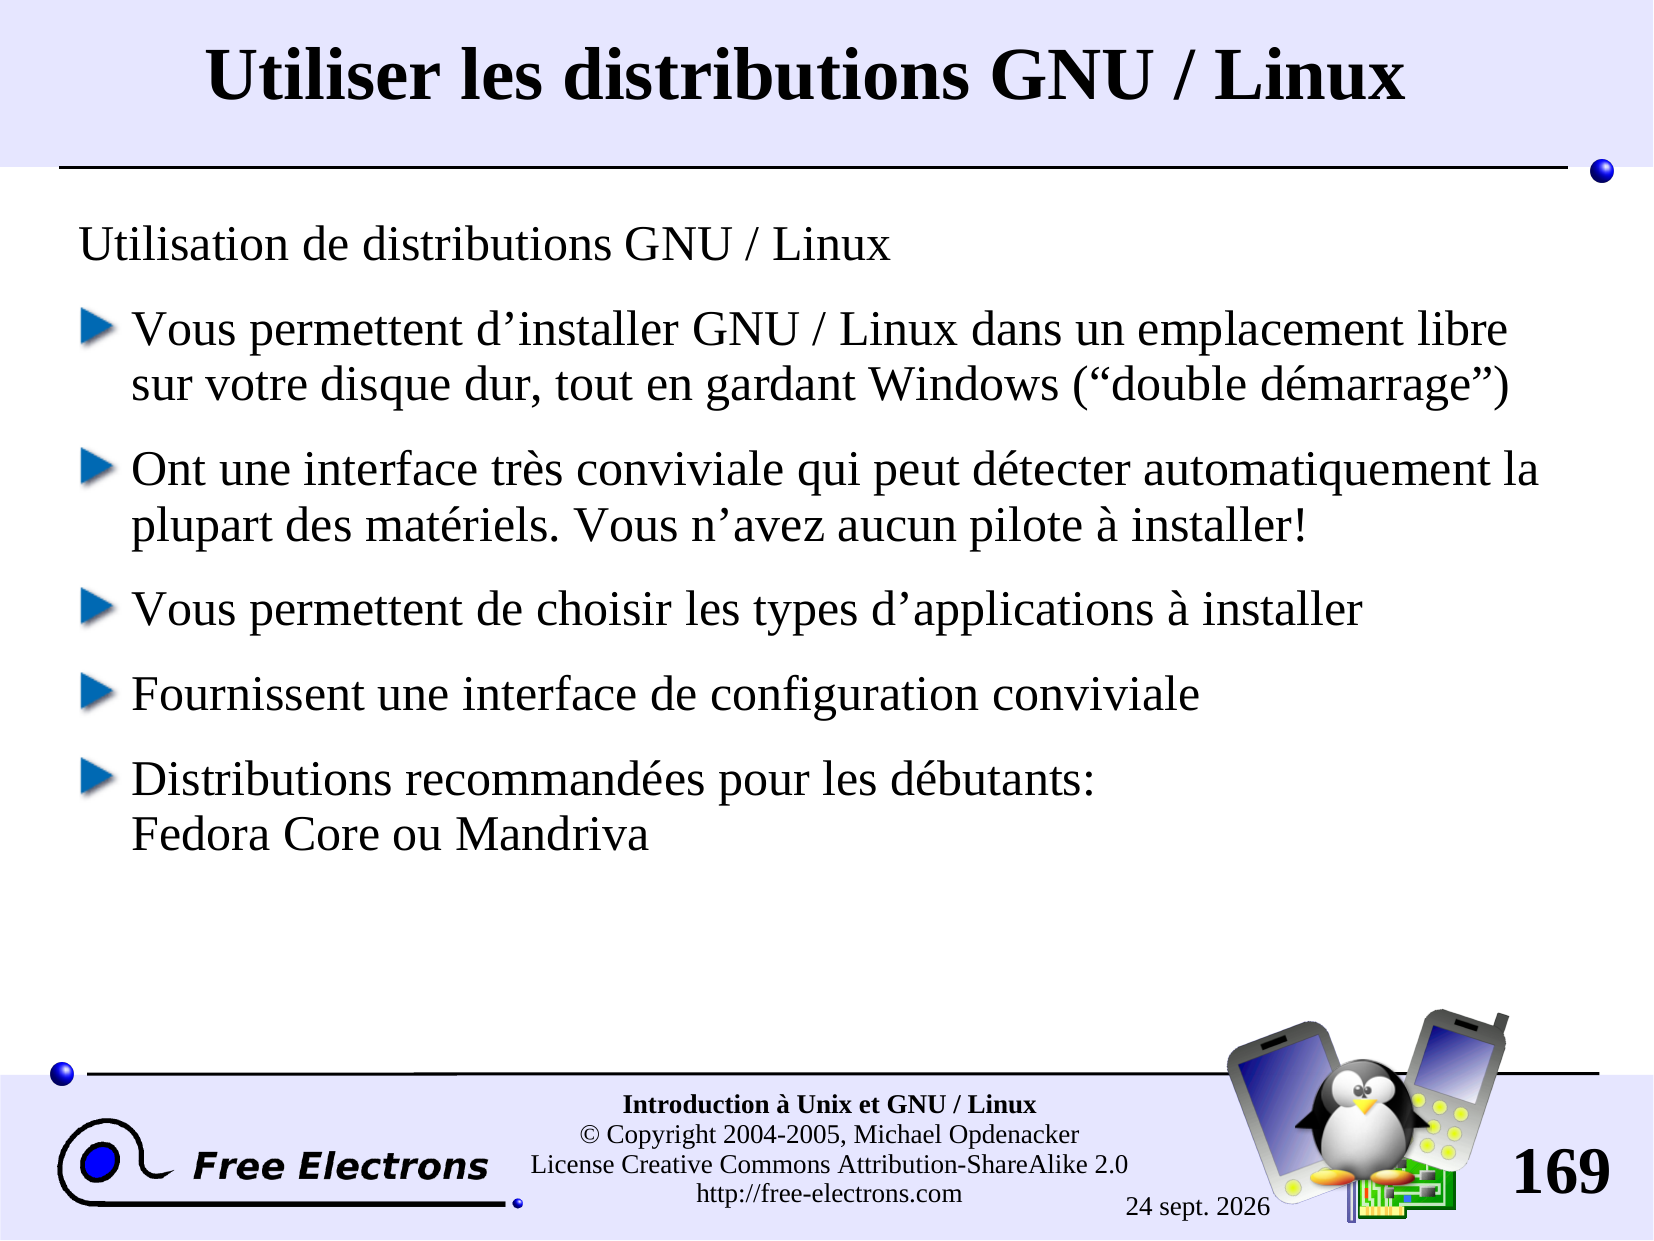

# Utiliser les distributions GNU / Linux
Utilisation de distributions GNU / Linux
Vous permettent d’installer GNU / Linux dans un emplacement libre sur votre disque dur, tout en gardant Windows (“double démarrage”)
Ont une interface très conviviale qui peut détecter automatiquement la plupart des matériels. Vous n’avez aucun pilote à installer!
Vous permettent de choisir les types d’applications à installer
Fournissent une interface de configuration conviviale
Distributions recommandées pour les débutants:
Fedora Core ou Mandriva